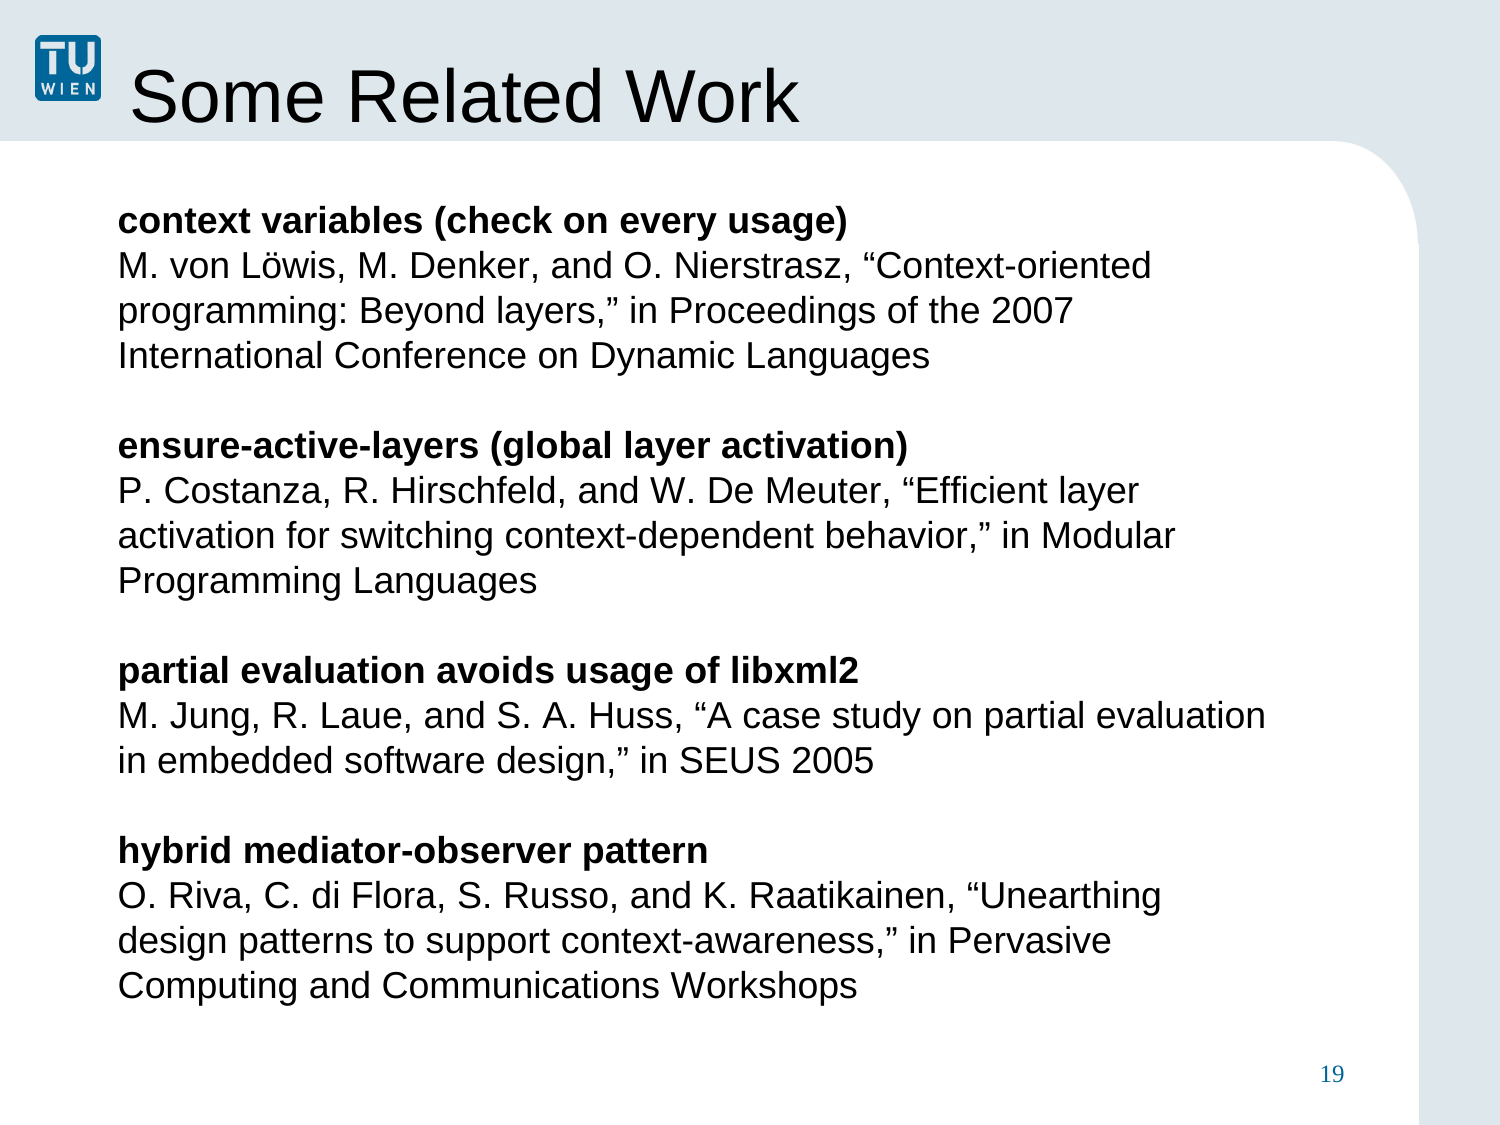

# Some Related Work
context variables (check on every usage)
M. von Löwis, M. Denker, and O. Nierstrasz, “Context-oriented
programming: Beyond layers,” in Proceedings of the 2007 International Conference on Dynamic Languages
ensure-active-layers (global layer activation)
P. Costanza, R. Hirschfeld, and W. De Meuter, “Efficient layer activation for switching context-dependent behavior,” in Modular Programming Languages
partial evaluation avoids usage of libxml2
M. Jung, R. Laue, and S. A. Huss, “A case study on partial evaluation
in embedded software design,” in SEUS 2005
hybrid mediator-observer pattern
O. Riva, C. di Flora, S. Russo, and K. Raatikainen, “Unearthing design patterns to support context-awareness,” in Pervasive Computing and Communications Workshops
19